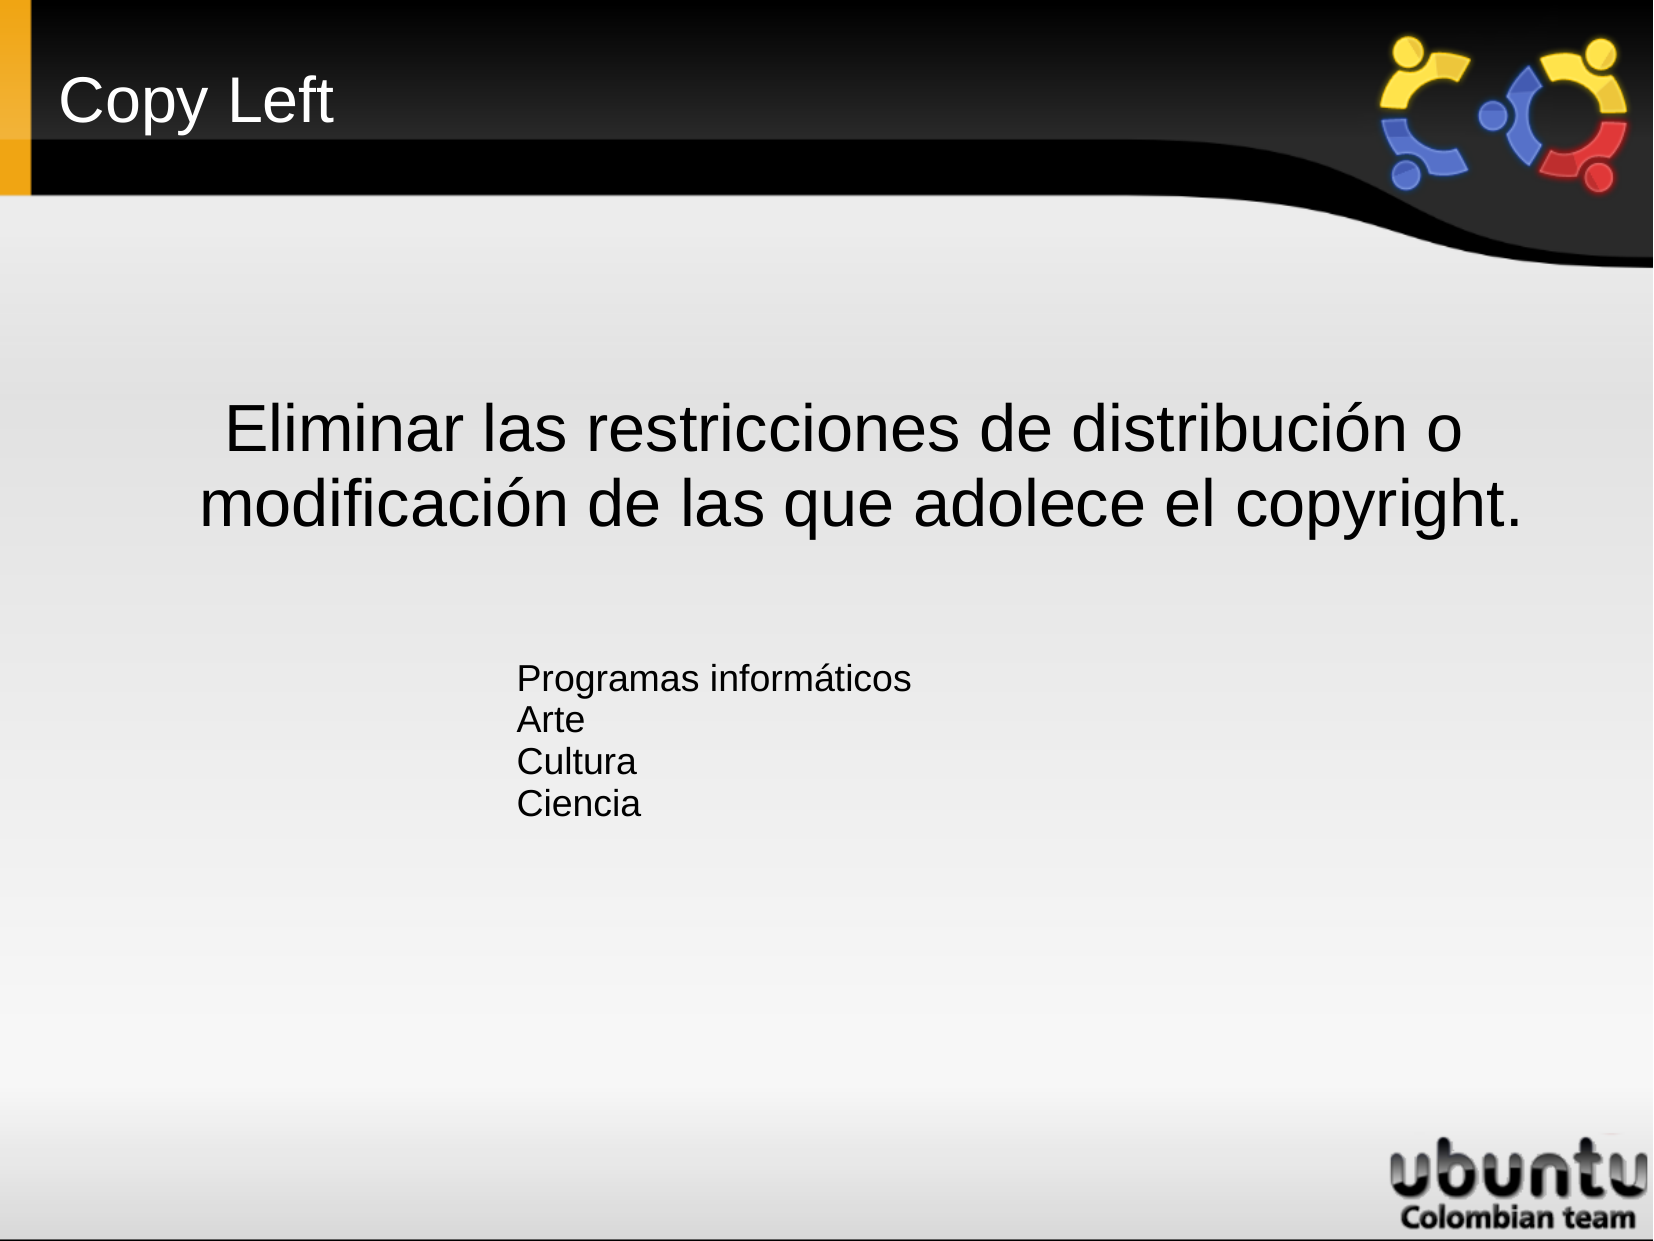

# Copy Left
Eliminar las restricciones de distribución o modificación de las que adolece el copyright.
Programas informáticos
Arte
Cultura
Ciencia